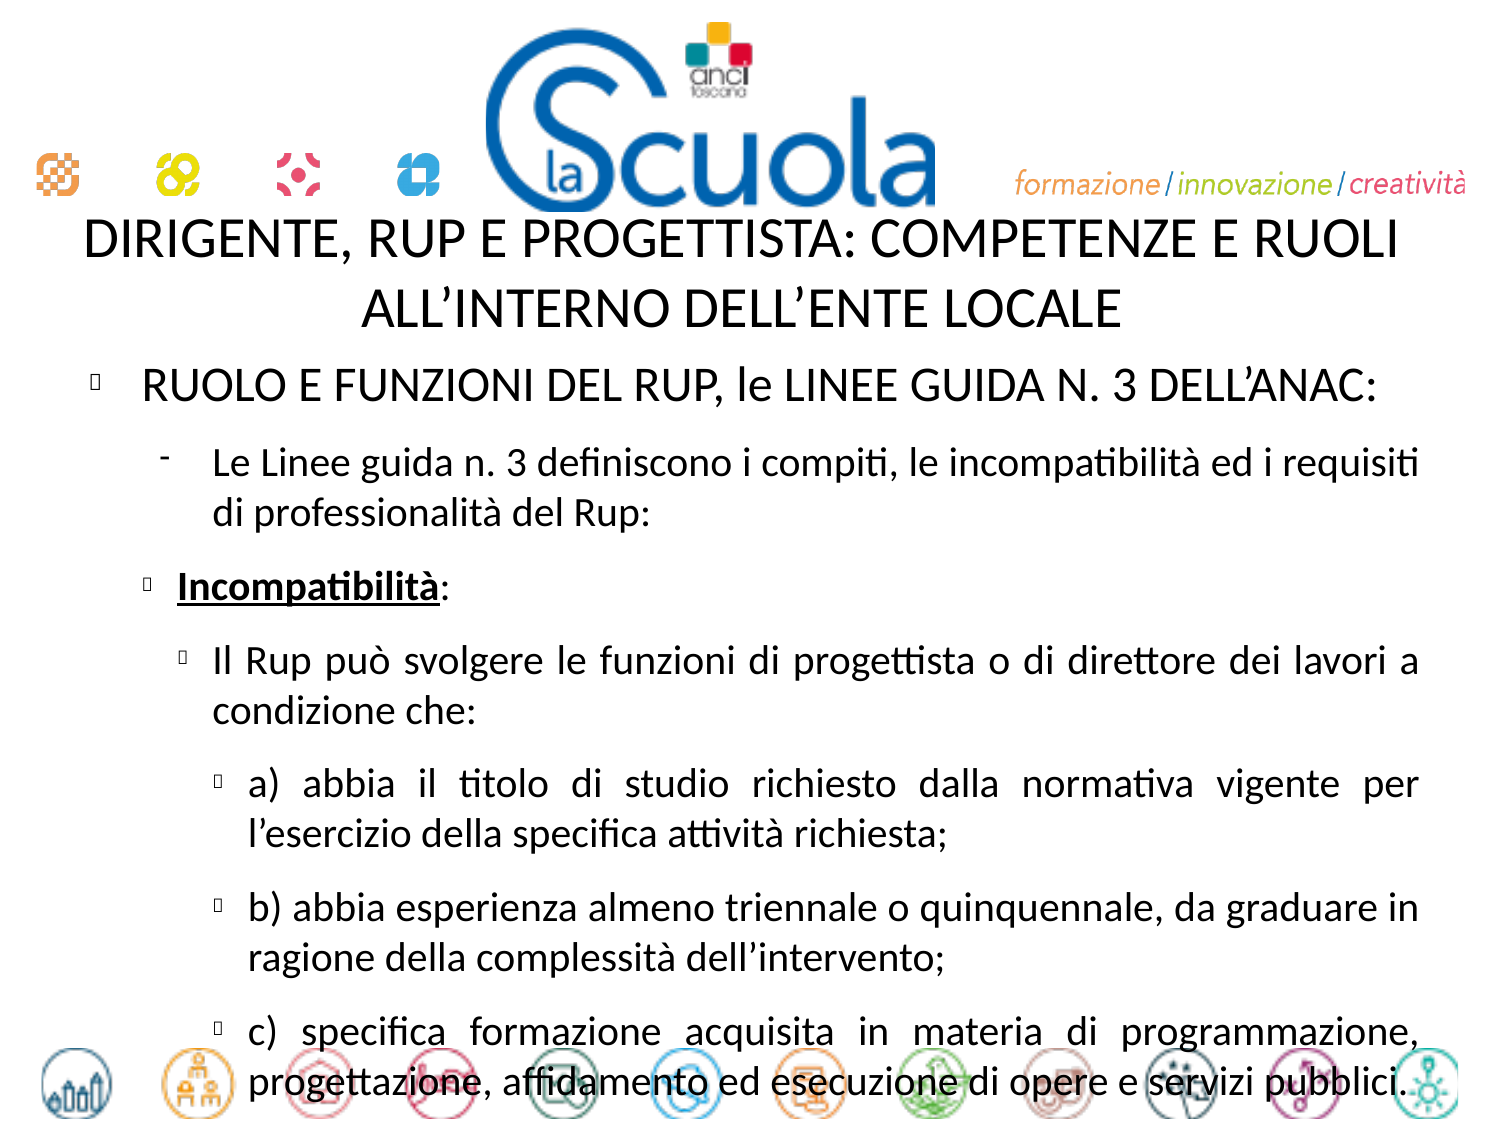

DIRIGENTE, RUP E PROGETTISTA: COMPETENZE E RUOLI ALL’INTERNO DELL’ENTE LOCALE
RUOLO E FUNZIONI DEL RUP, le LINEE GUIDA N. 3 DELL’ANAC:
Le Linee guida n. 3 definiscono i compiti, le incompatibilità ed i requisiti di professionalità del Rup:
Incompatibilità:
Il Rup può svolgere le funzioni di progettista o di direttore dei lavori a condizione che:
a) abbia il titolo di studio richiesto dalla normativa vigente per l’esercizio della specifica attività richiesta;
b) abbia esperienza almeno triennale o quinquennale, da graduare in ragione della complessità dell’intervento;
c) specifica formazione acquisita in materia di programmazione, progettazione, affidamento ed esecuzione di opere e servizi pubblici.
Le funzioni di Rup, progettista e direttore dei lavori non possono coincidere nel caso di lavori complessi o di particolare rilevanza sotto il profilo architettonico, ambientale, storico-artistico e conservativo, oltre che tecnologico, nonché nel caso di progetti integrali ovvero di interventi di importo superiore ad € 1.500.000,00.